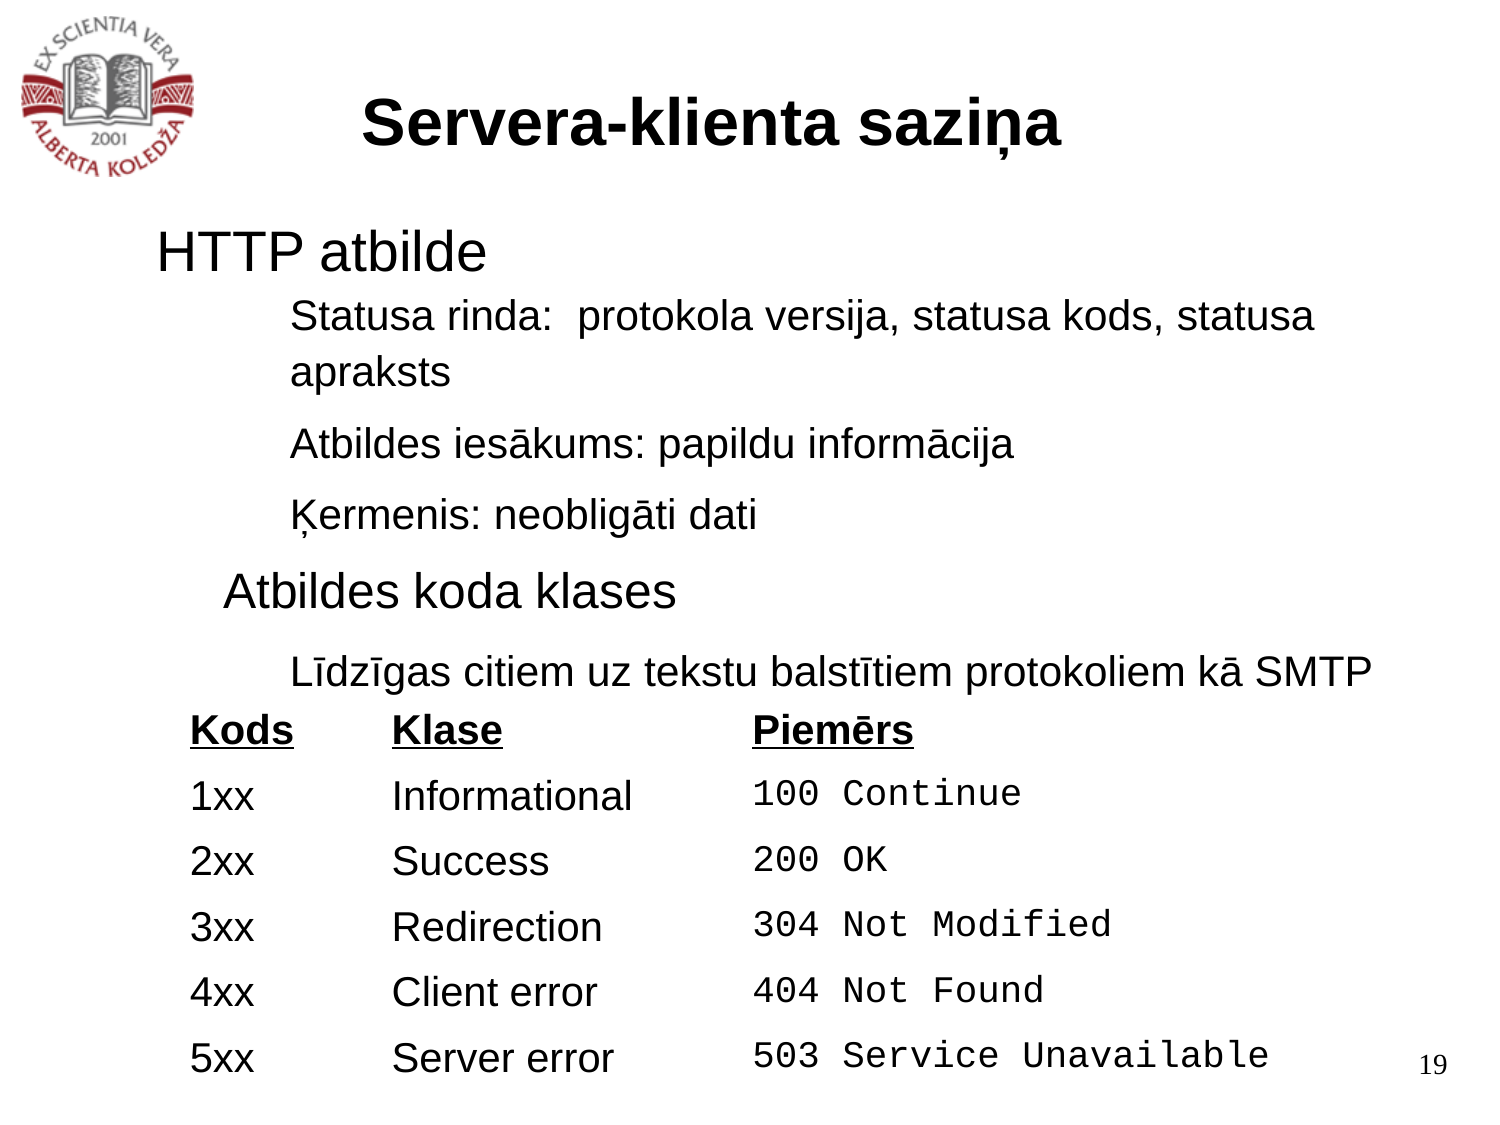

# Servera-klienta saziņa
HTTP atbilde
Statusa rinda: protokola versija, statusa kods, statusa apraksts
Atbildes iesākums: papildu informācija
Ķermenis: neobligāti dati
Atbildes koda klases
Līdzīgas citiem uz tekstu balstītiem protokoliem kā SMTP
| Kods | Klase | Piemērs |
| --- | --- | --- |
| 1xx | Informational | 100 Continue |
| 2xx | Success | 200 OK |
| 3xx | Redirection | 304 Not Modified |
| 4xx | Client error | 404 Not Found |
| 5xx | Server error | 503 Service Unavailable |